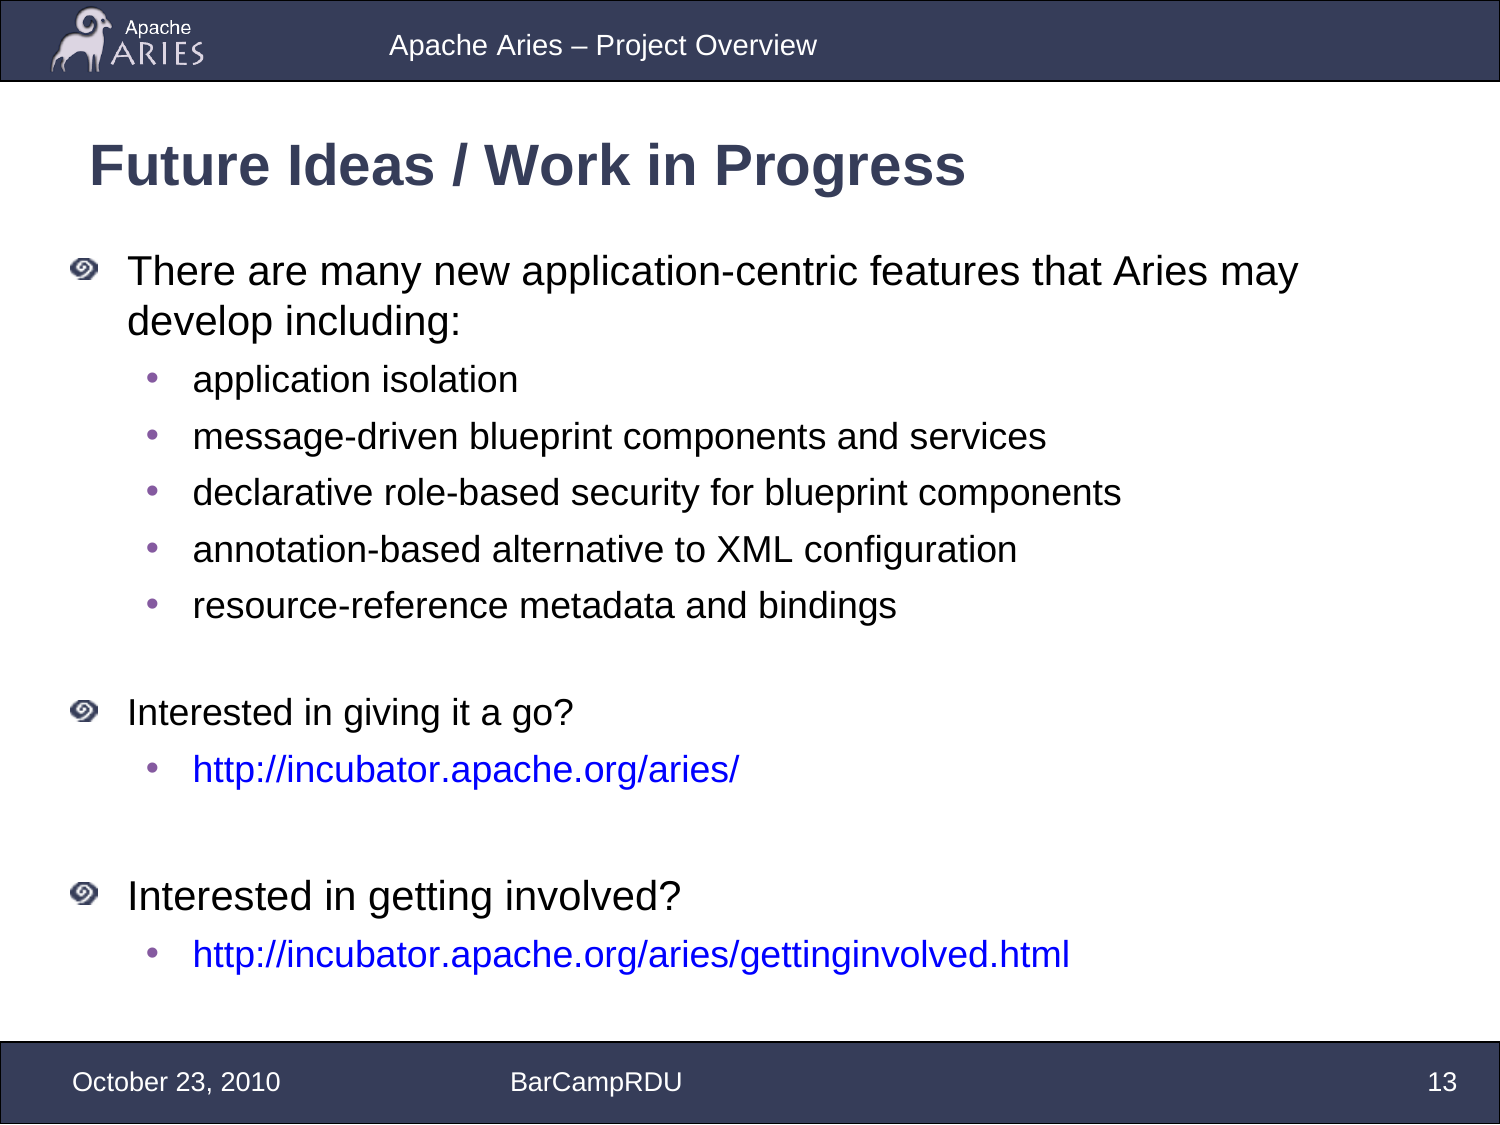

# Future Ideas / Work in Progress
There are many new application-centric features that Aries may develop including:
application isolation
message-driven blueprint components and services
declarative role-based security for blueprint components
annotation-based alternative to XML configuration
resource-reference metadata and bindings
Interested in giving it a go?
http://incubator.apache.org/aries/
Interested in getting involved?
http://incubator.apache.org/aries/gettinginvolved.html
October 23, 2010
BarCampRDU
13